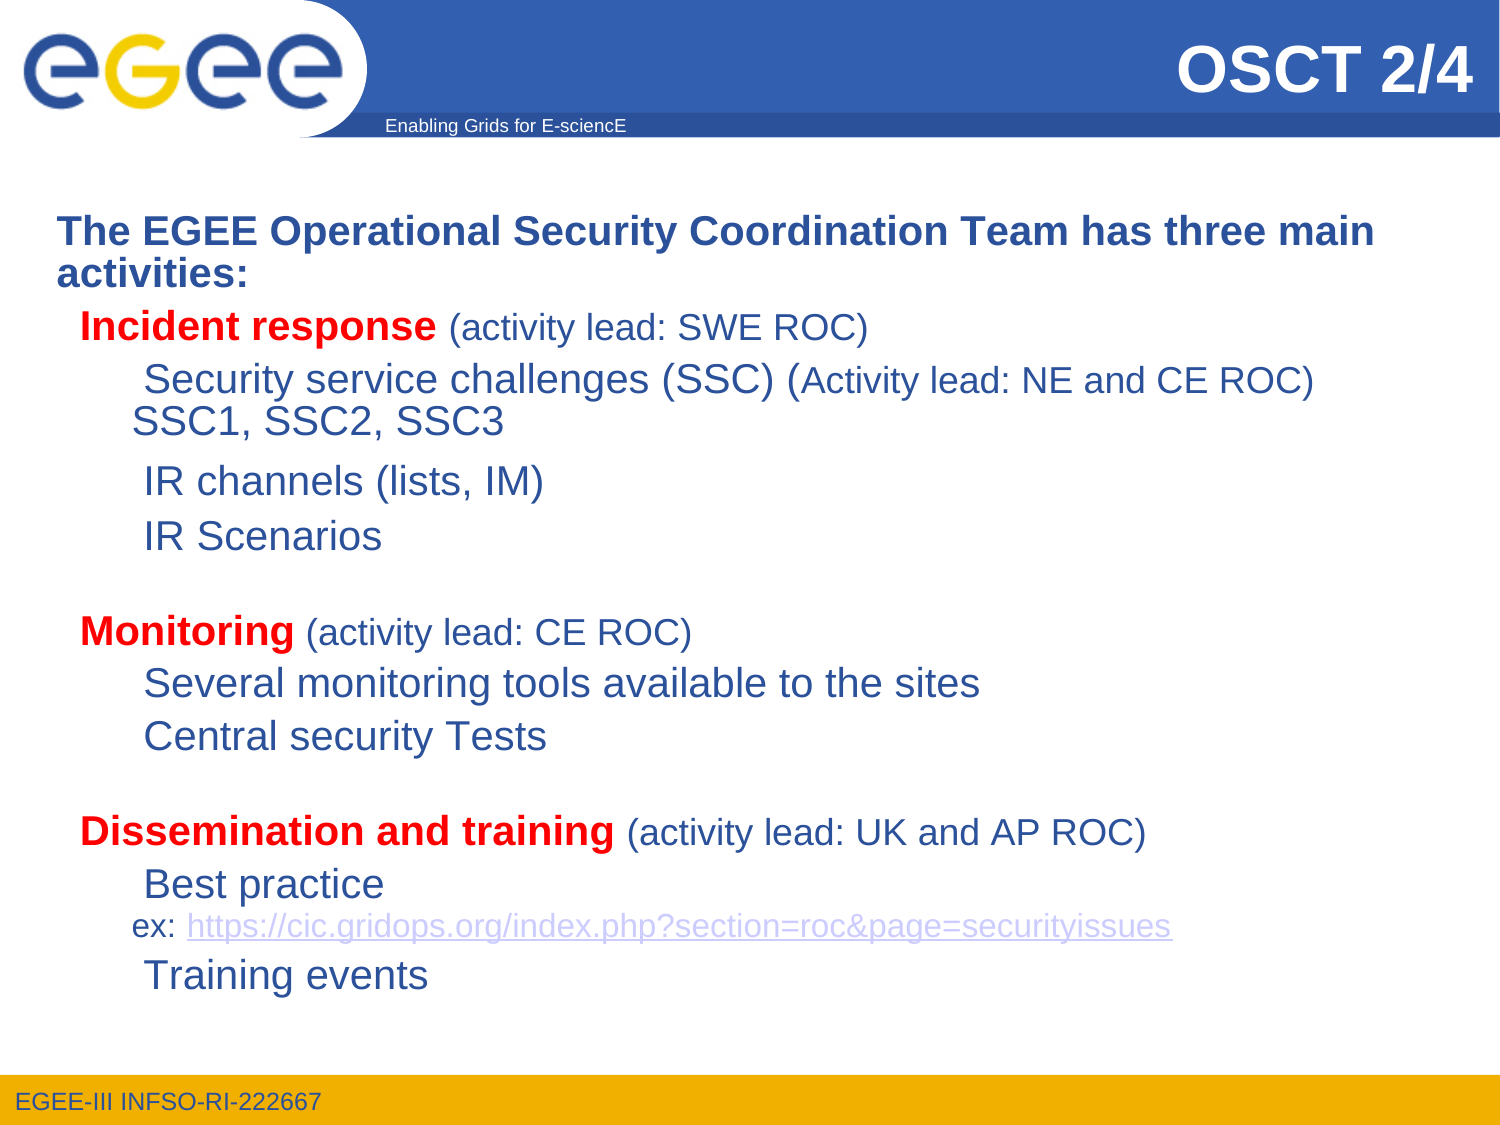

# OSCT 2/4
The EGEE Operational Security Coordination Team has three main activities:
 Incident response (activity lead: SWE ROC)
 Security service challenges (SSC) (Activity lead: NE and CE ROC)
SSC1, SSC2, SSC3
 IR channels (lists, IM)‏
 IR Scenarios
 Monitoring (activity lead: CE ROC)
 Several monitoring tools available to the sites
 Central security Tests
 Dissemination and training (activity lead: UK and AP ROC)
 Best practice
ex: https://cic.gridops.org/index.php?section=roc&page=securityissues
 Training events